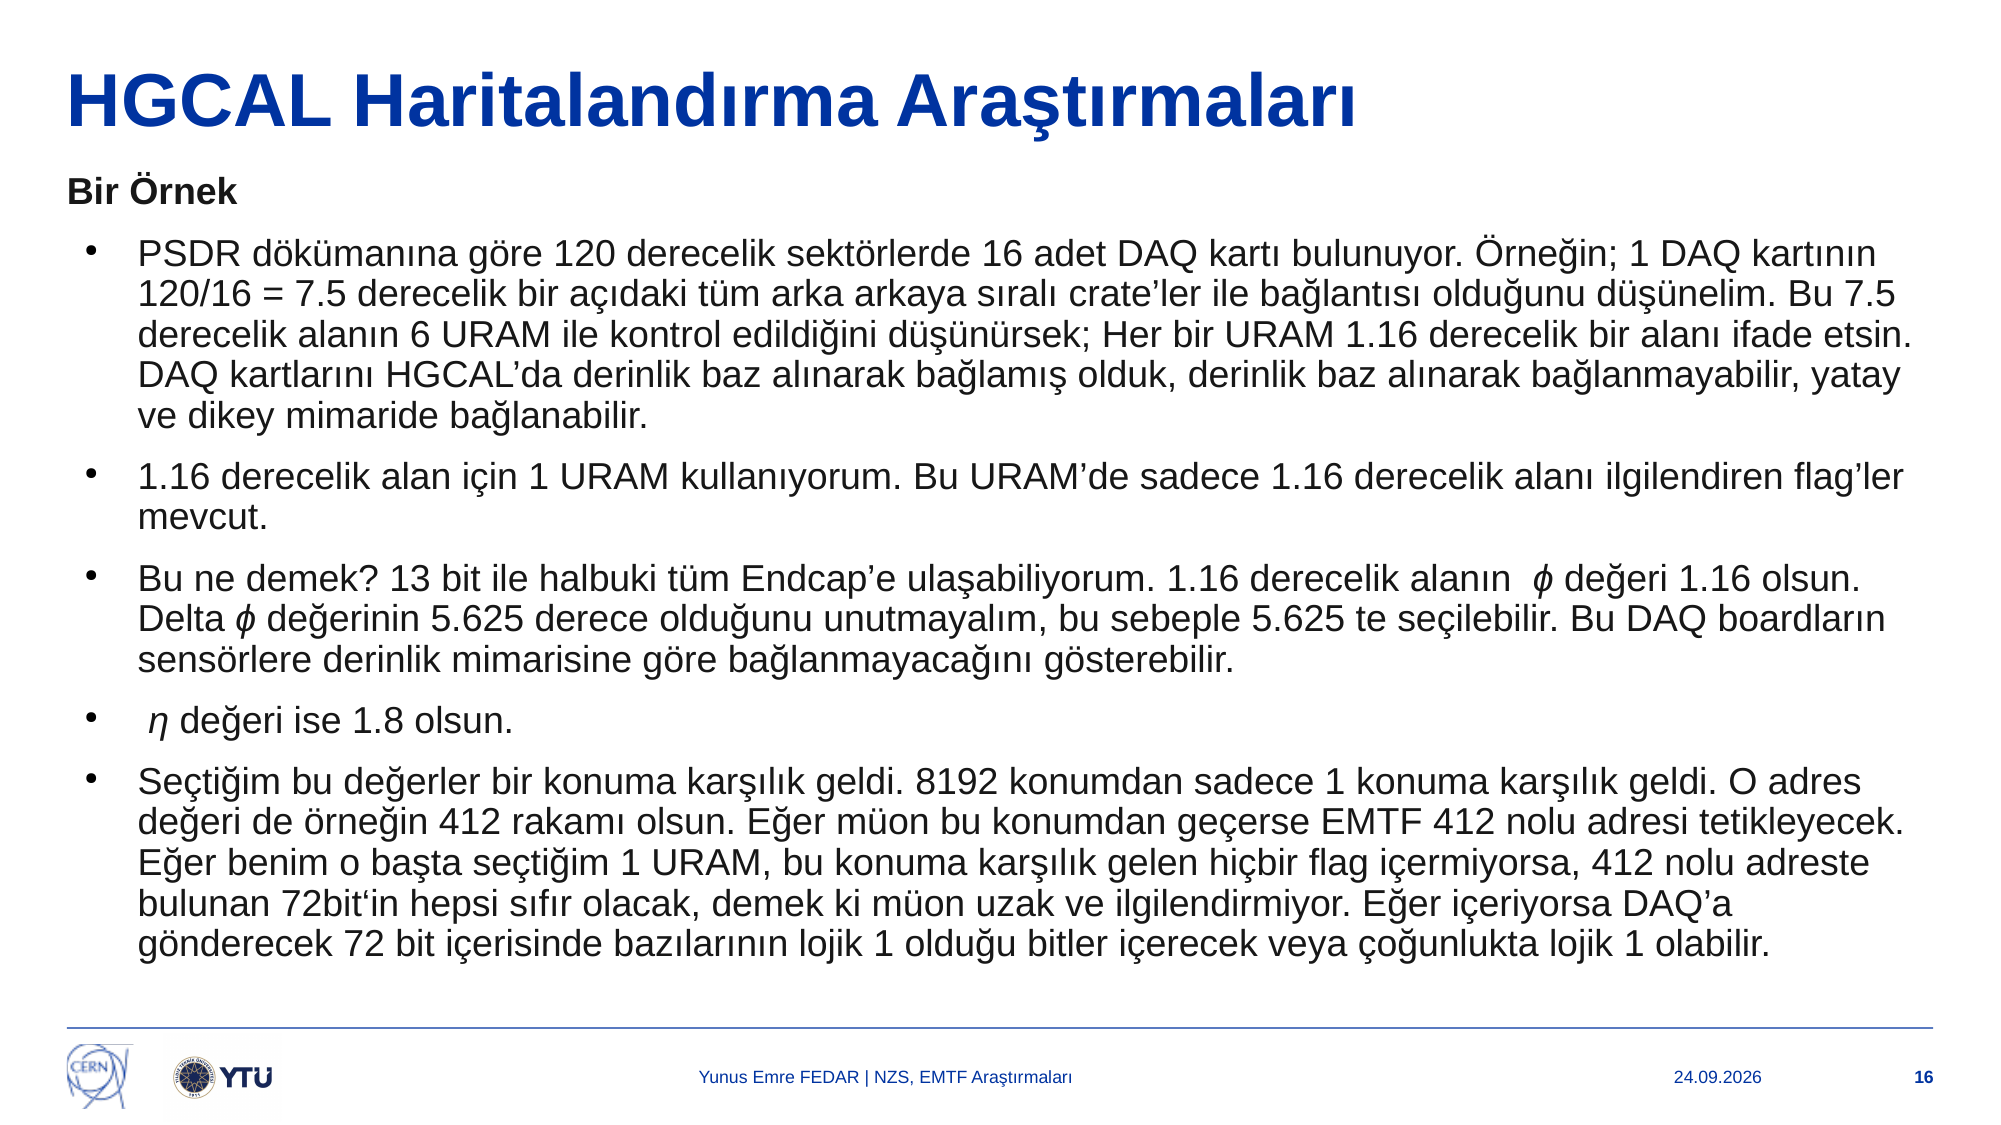

# HGCAL Haritalandırma Araştırmaları
Bir Örnek
PSDR dökümanına göre 120 derecelik sektörlerde 16 adet DAQ kartı bulunuyor. Örneğin; 1 DAQ kartının 120/16 = 7.5 derecelik bir açıdaki tüm arka arkaya sıralı crate’ler ile bağlantısı olduğunu düşünelim. Bu 7.5 derecelik alanın 6 URAM ile kontrol edildiğini düşünürsek; Her bir URAM 1.16 derecelik bir alanı ifade etsin. DAQ kartlarını HGCAL’da derinlik baz alınarak bağlamış olduk, derinlik baz alınarak bağlanmayabilir, yatay ve dikey mimaride bağlanabilir.
1.16 derecelik alan için 1 URAM kullanıyorum. Bu URAM’de sadece 1.16 derecelik alanı ilgilendiren flag’ler mevcut.
Bu ne demek? 13 bit ile halbuki tüm Endcap’e ulaşabiliyorum. 1.16 derecelik alanın ϕ değeri 1.16 olsun. Delta ϕ değerinin 5.625 derece olduğunu unutmayalım, bu sebeple 5.625 te seçilebilir. Bu DAQ boardların sensörlere derinlik mimarisine göre bağlanmayacağını gösterebilir.
 ƞ değeri ise 1.8 olsun.
Seçtiğim bu değerler bir konuma karşılık geldi. 8192 konumdan sadece 1 konuma karşılık geldi. O adres değeri de örneğin 412 rakamı olsun. Eğer müon bu konumdan geçerse EMTF 412 nolu adresi tetikleyecek. Eğer benim o başta seçtiğim 1 URAM, bu konuma karşılık gelen hiçbir flag içermiyorsa, 412 nolu adreste bulunan 72bit‘in hepsi sıfır olacak, demek ki müon uzak ve ilgilendirmiyor. Eğer içeriyorsa DAQ’a gönderecek 72 bit içerisinde bazılarının lojik 1 olduğu bitler içerecek veya çoğunlukta lojik 1 olabilir.
Yunus Emre FEDAR | NZS, EMTF Araştırmaları